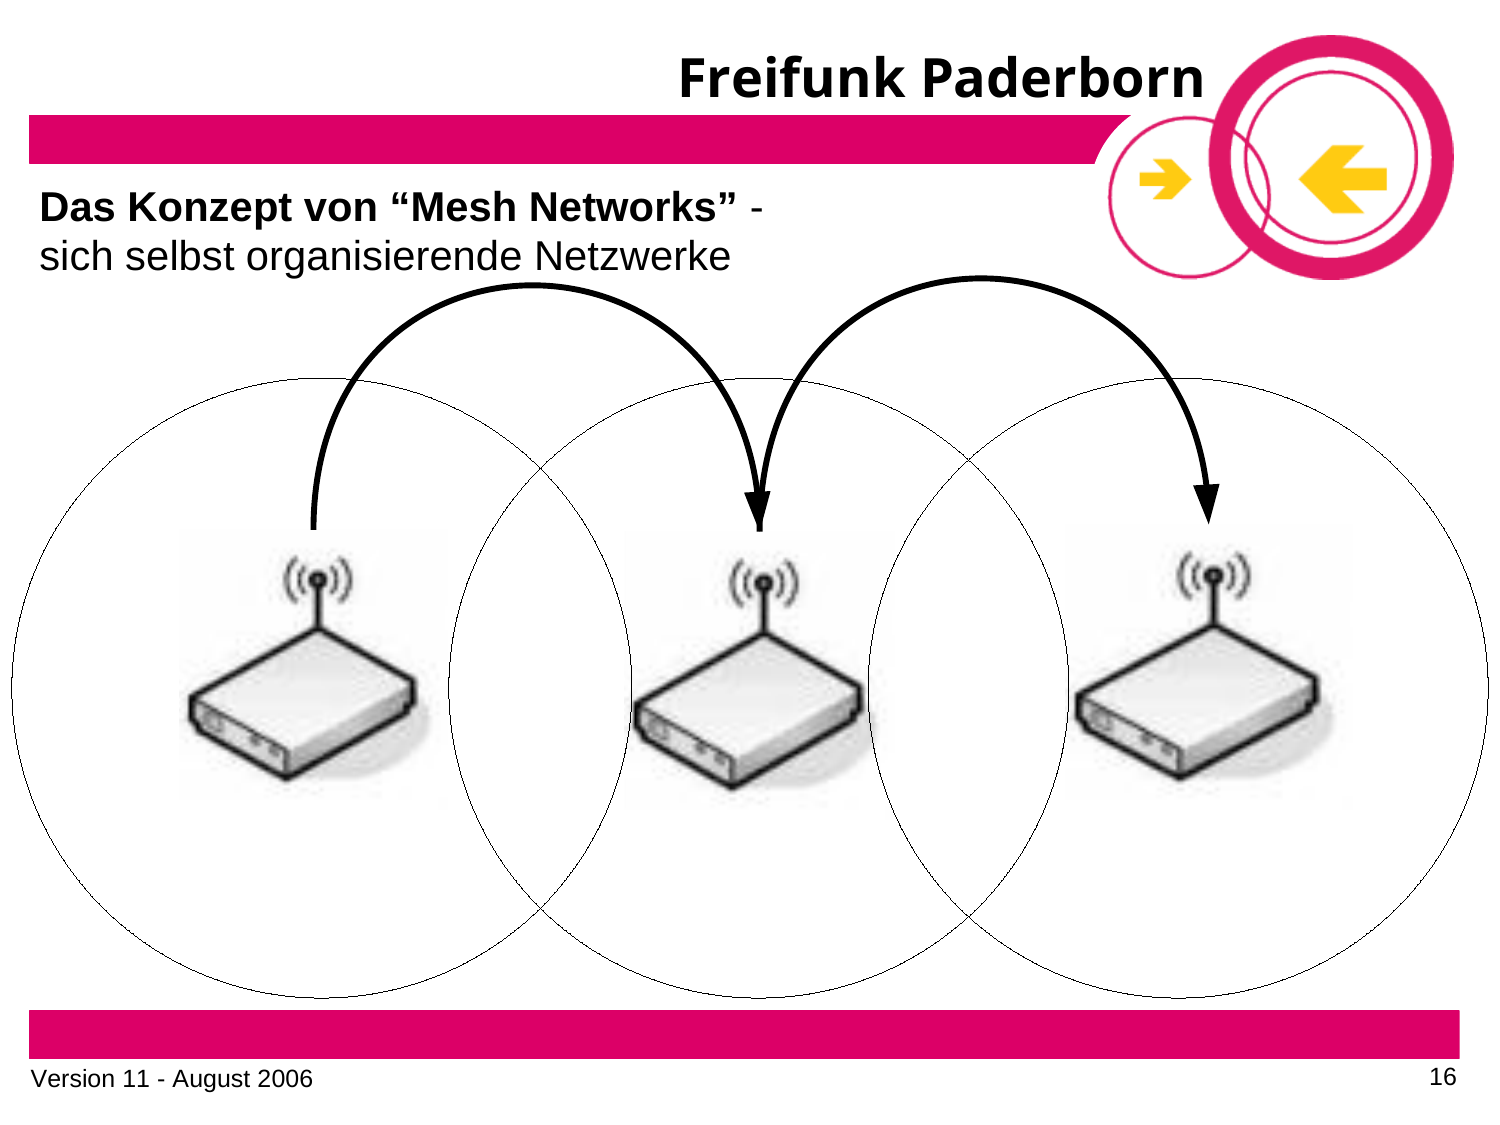

Das Konzept von “Mesh Networks” -
sich selbst organisierende Netzwerke
16
Version 11 - August 2006